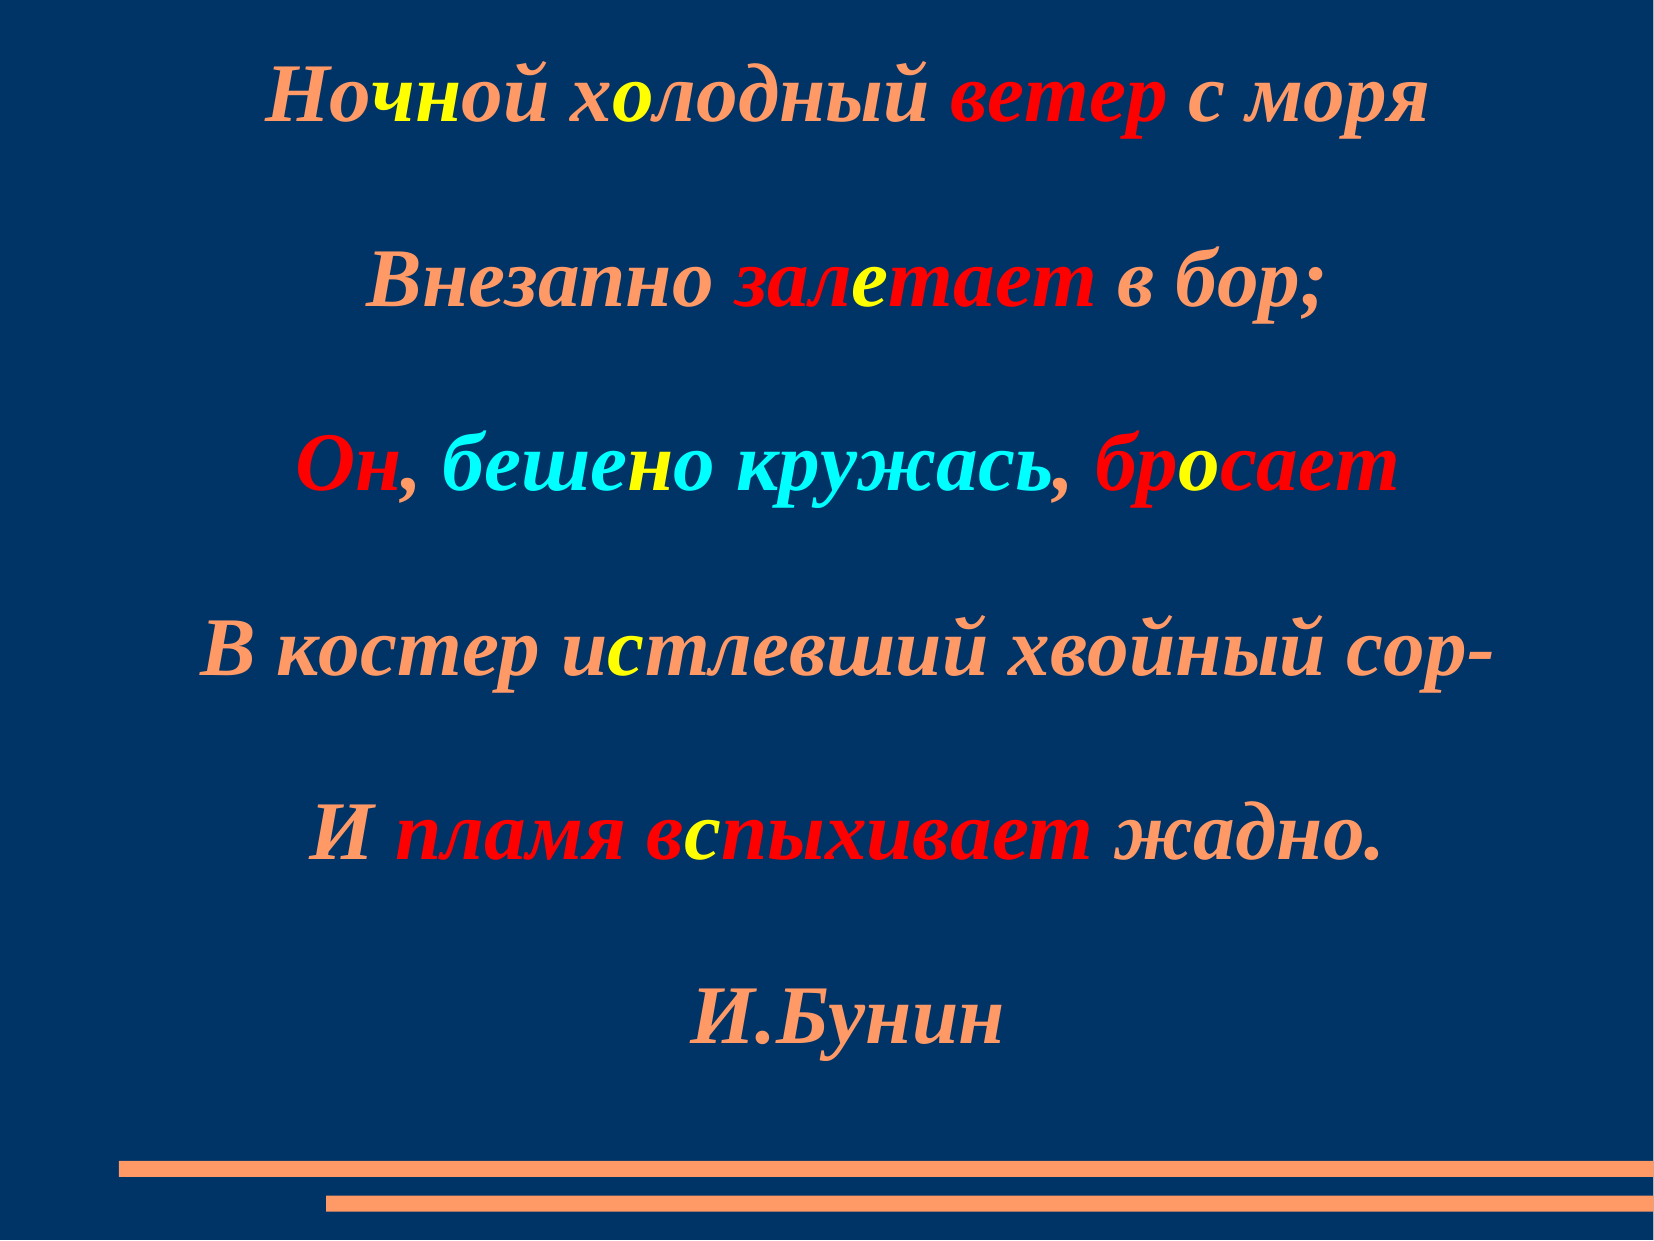

# Ночной холодный ветер с моря Внезапно залетает в бор; Он, бешено кружась, бросает В костер истлевший хвойный сор- И пламя вспыхивает жадно. И.Бунин